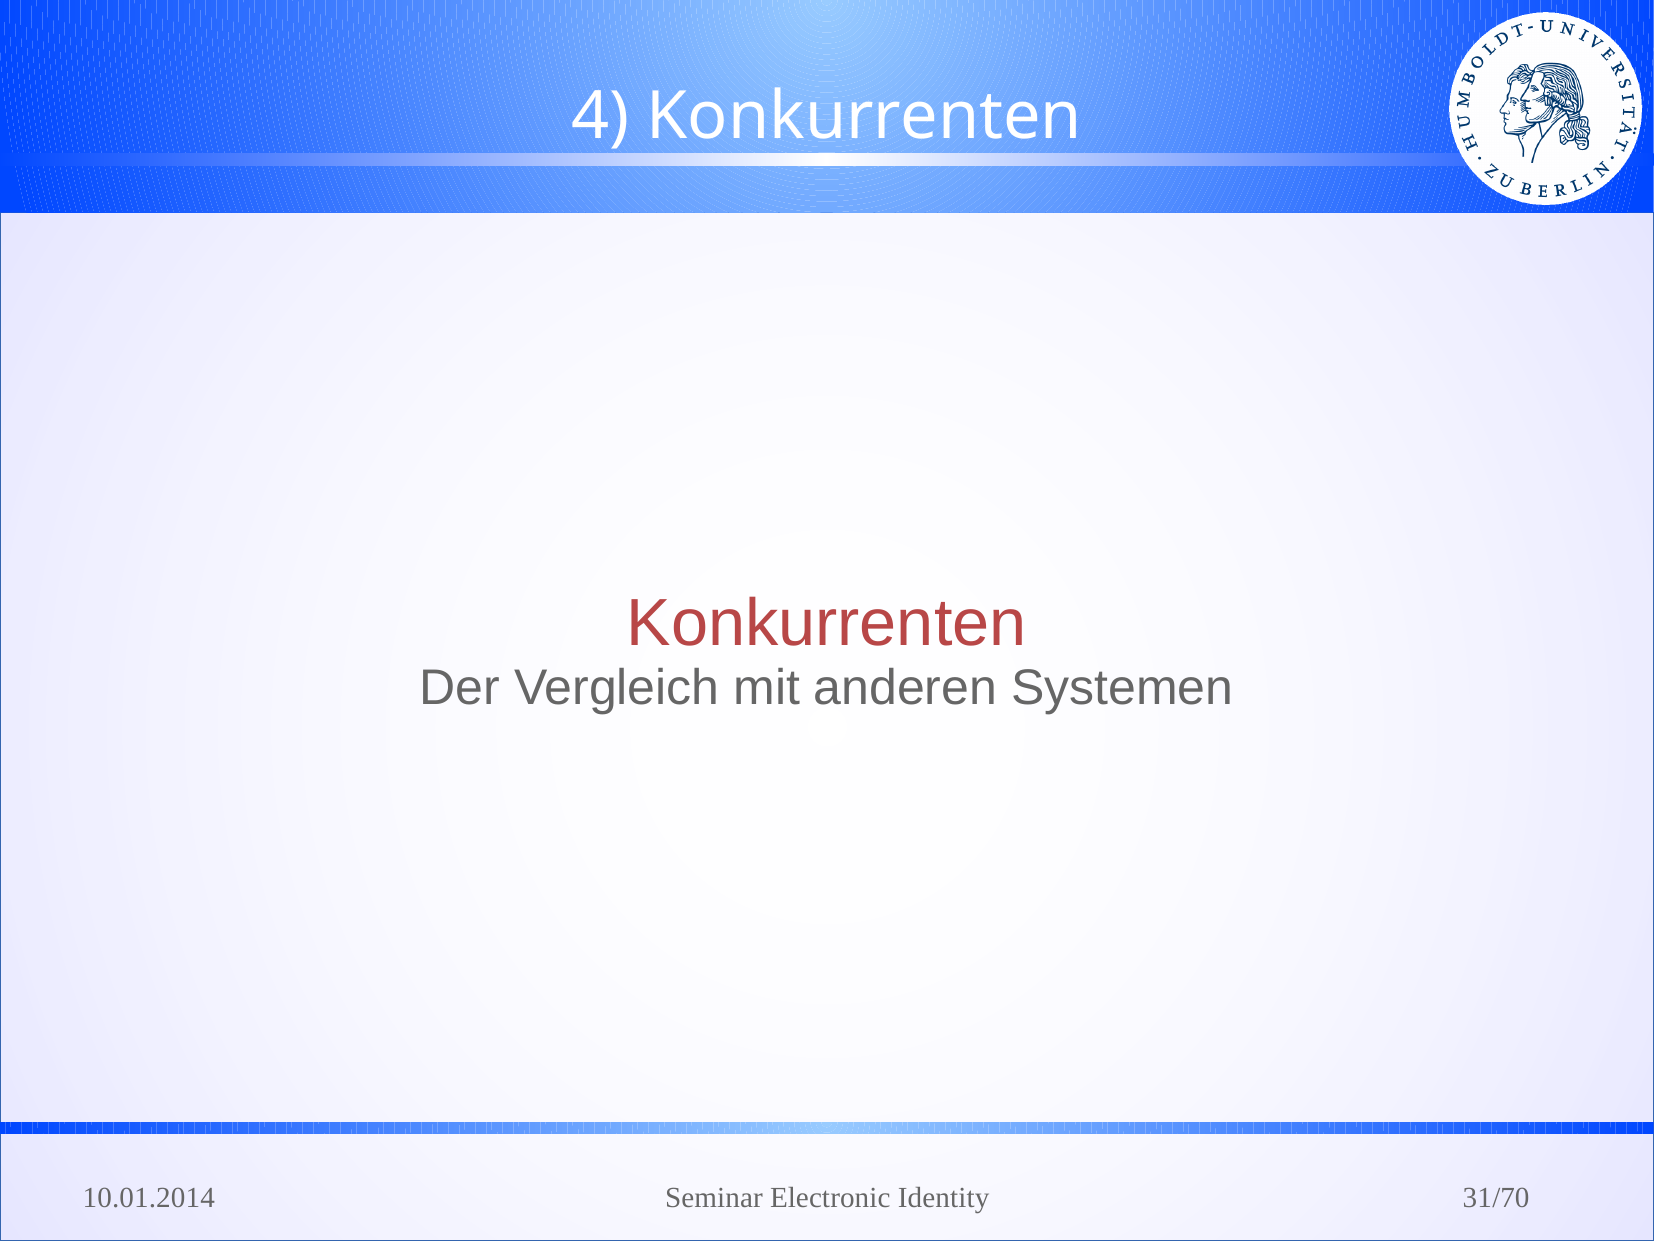

# 4) Konkurrenten
Konkurrenten
Der Vergleich mit anderen Systemen
10.01.2014
Seminar Electronic Identity